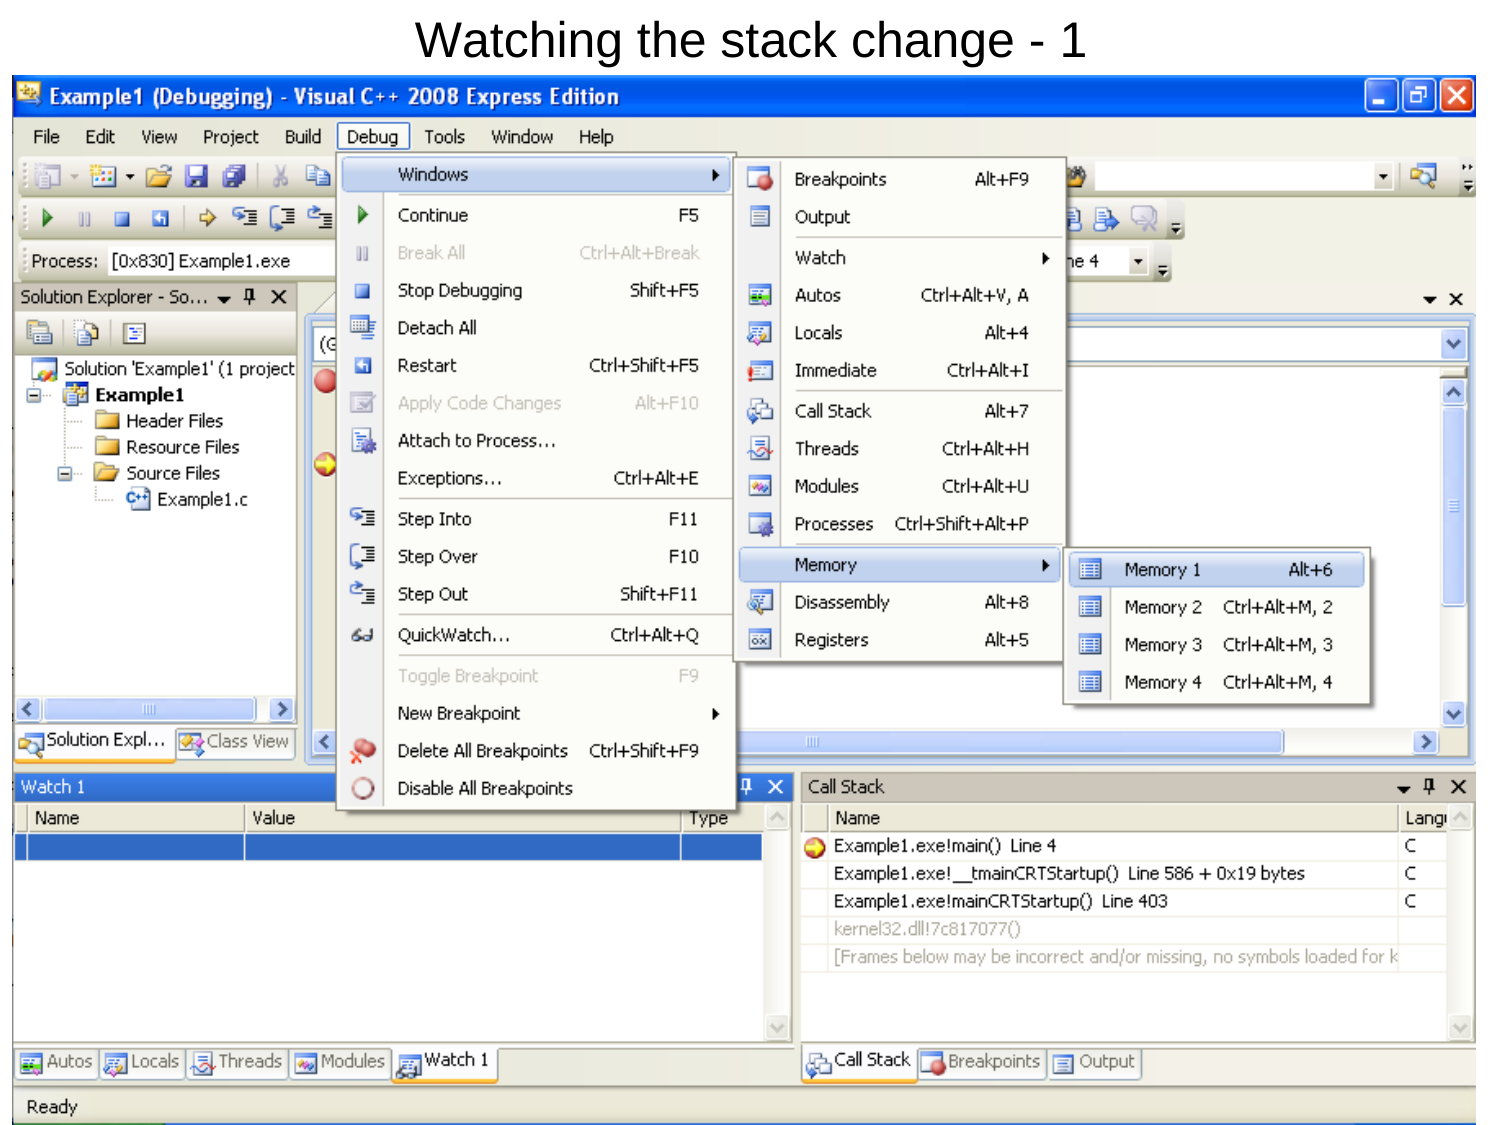

Watching the stack change - 1
# Watching the stack change 1